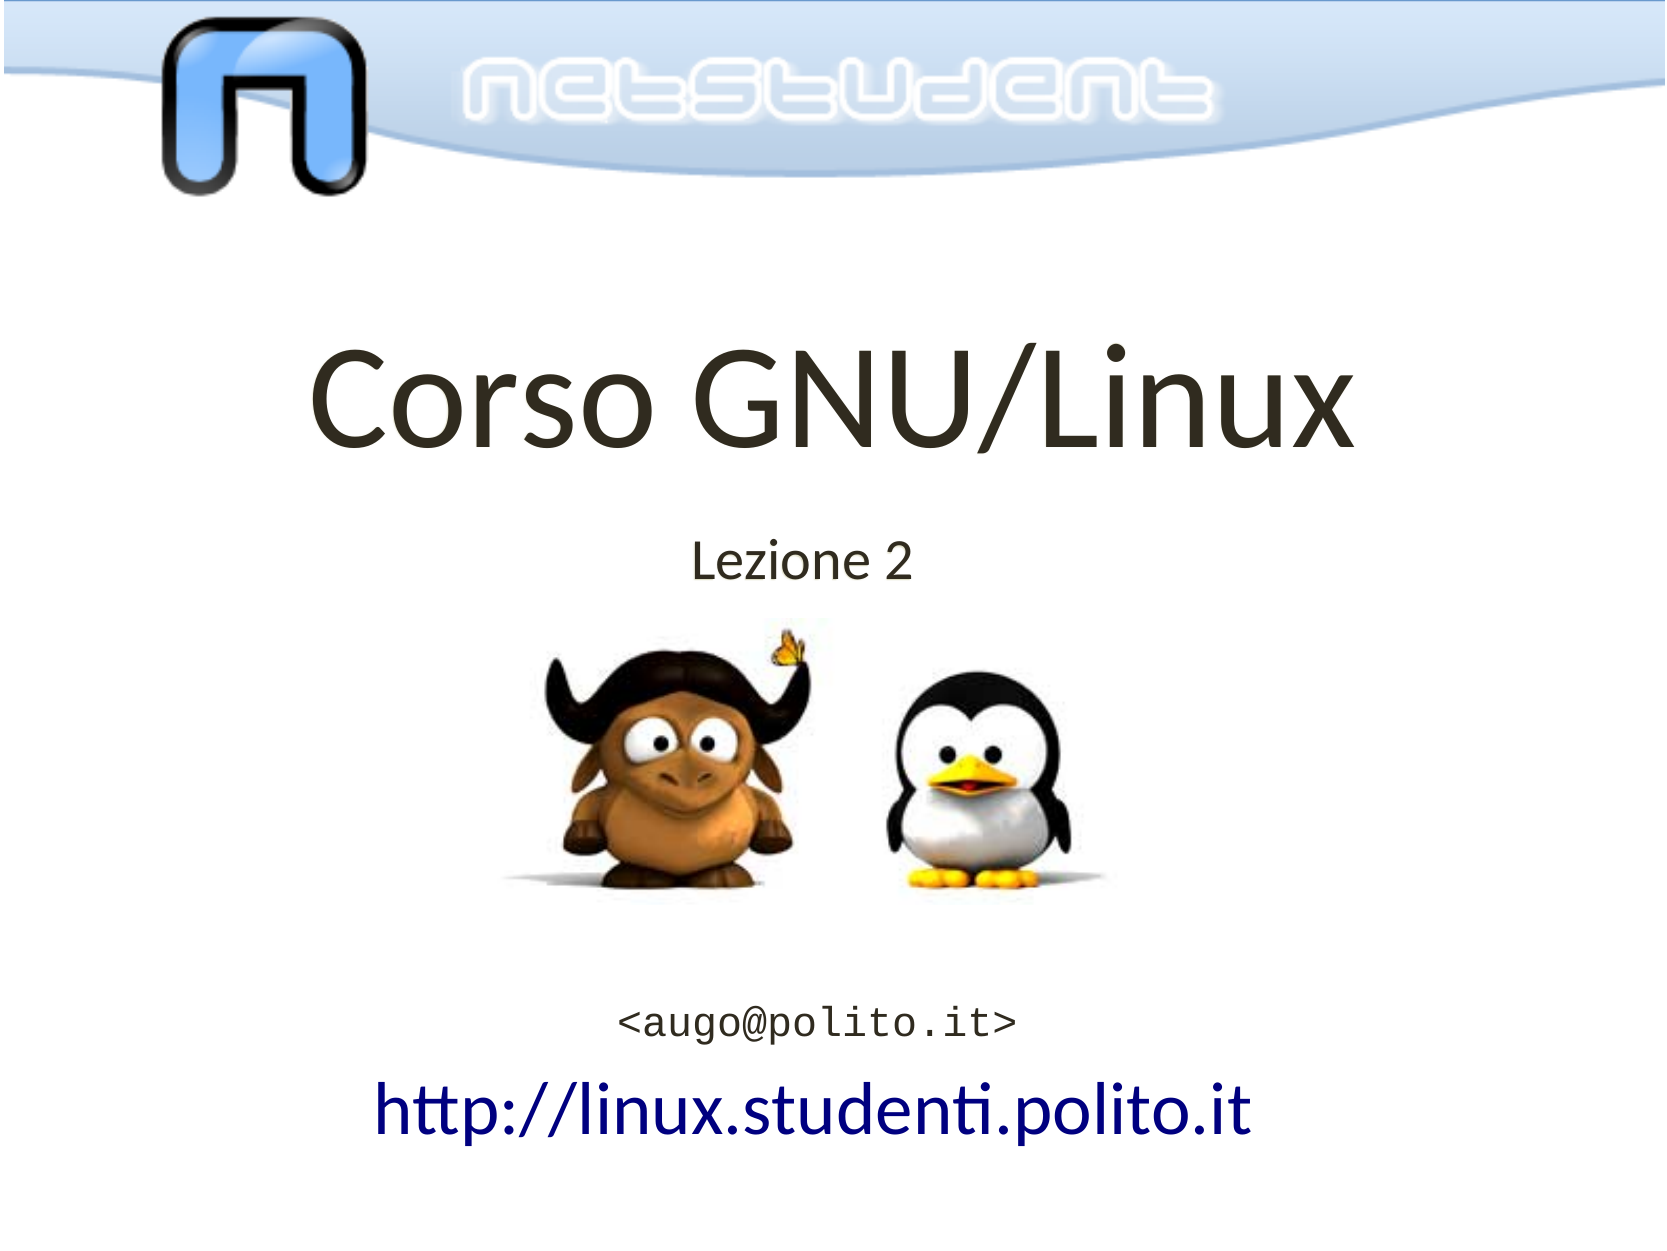

# Corso GNU/Linux
Lezione 2
<augo@polito.it>
http://linux.studenti.polito.it